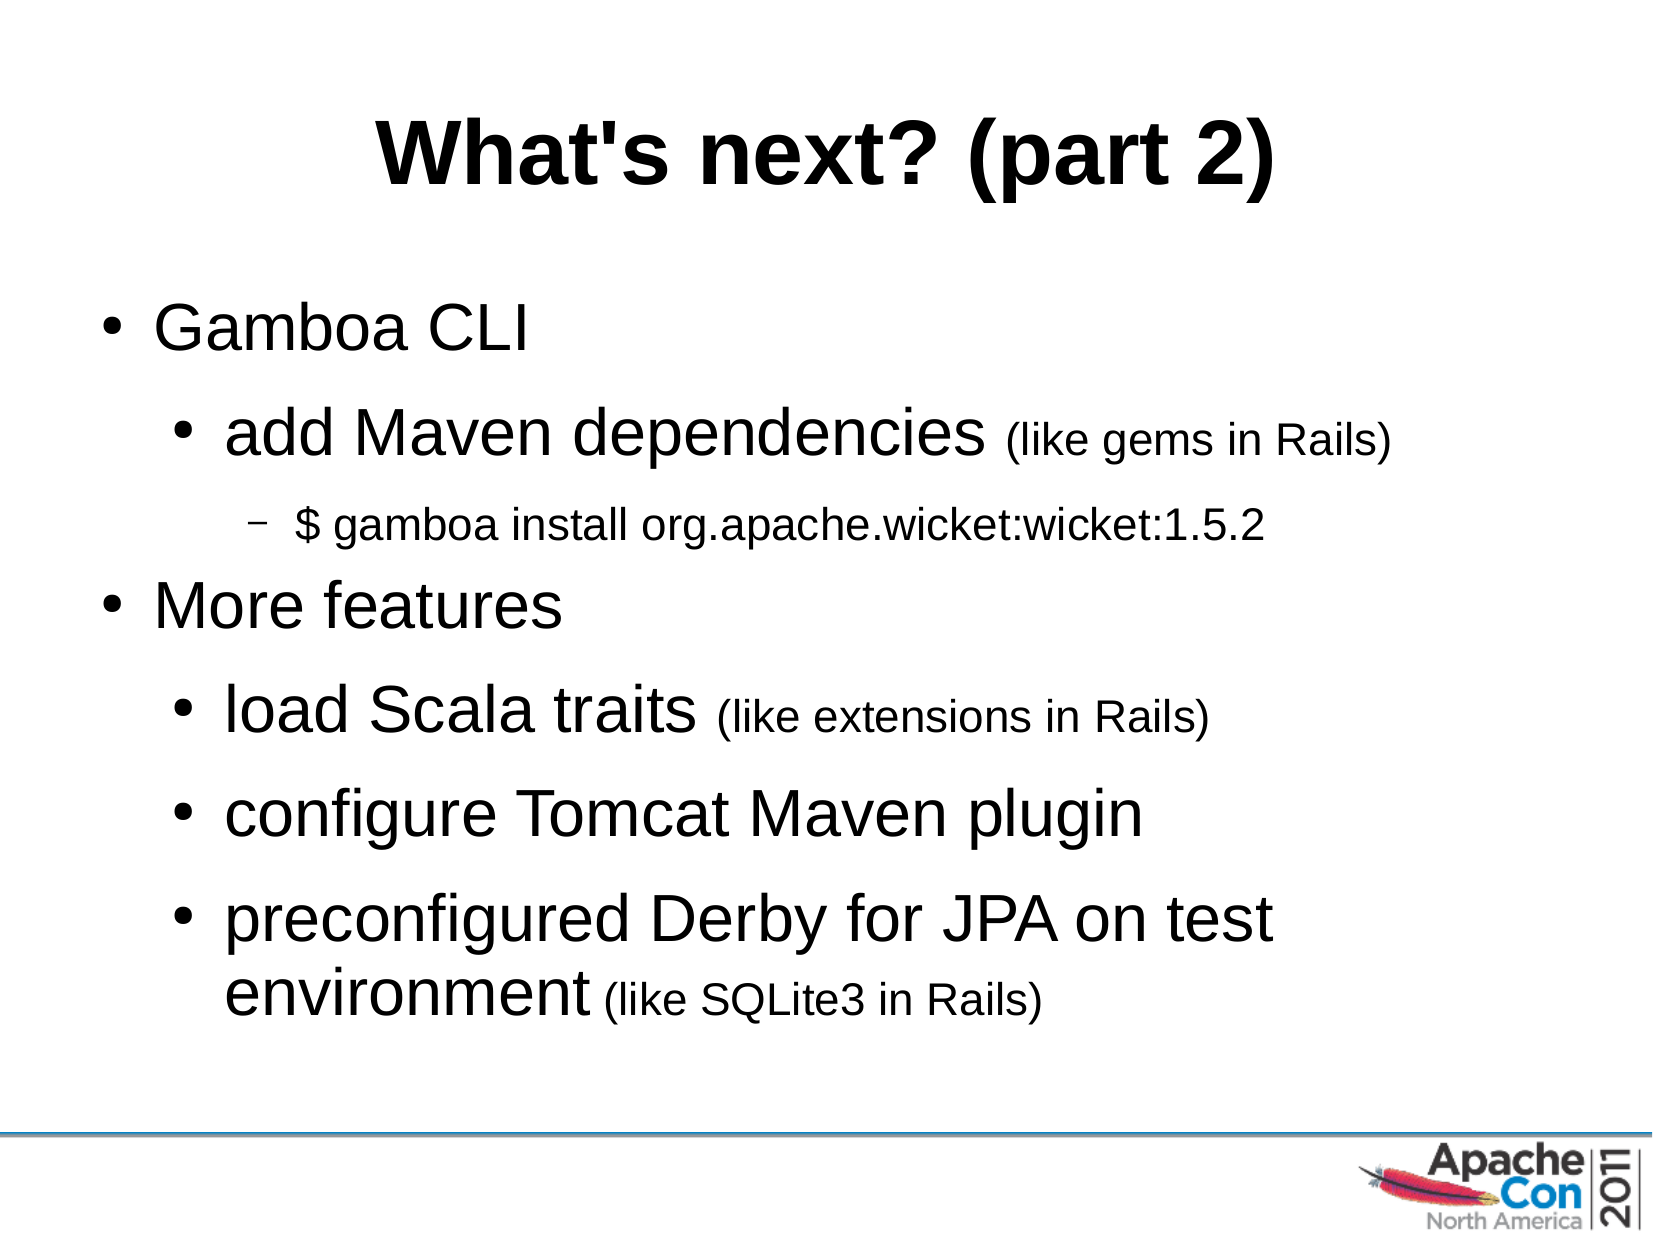

# What's next? (part 2)
Gamboa CLI
add Maven dependencies (like gems in Rails)
$ gamboa install org.apache.wicket:wicket:1.5.2
More features
load Scala traits (like extensions in Rails)
configure Tomcat Maven plugin
preconfigured Derby for JPA on test environment (like SQLite3 in Rails)